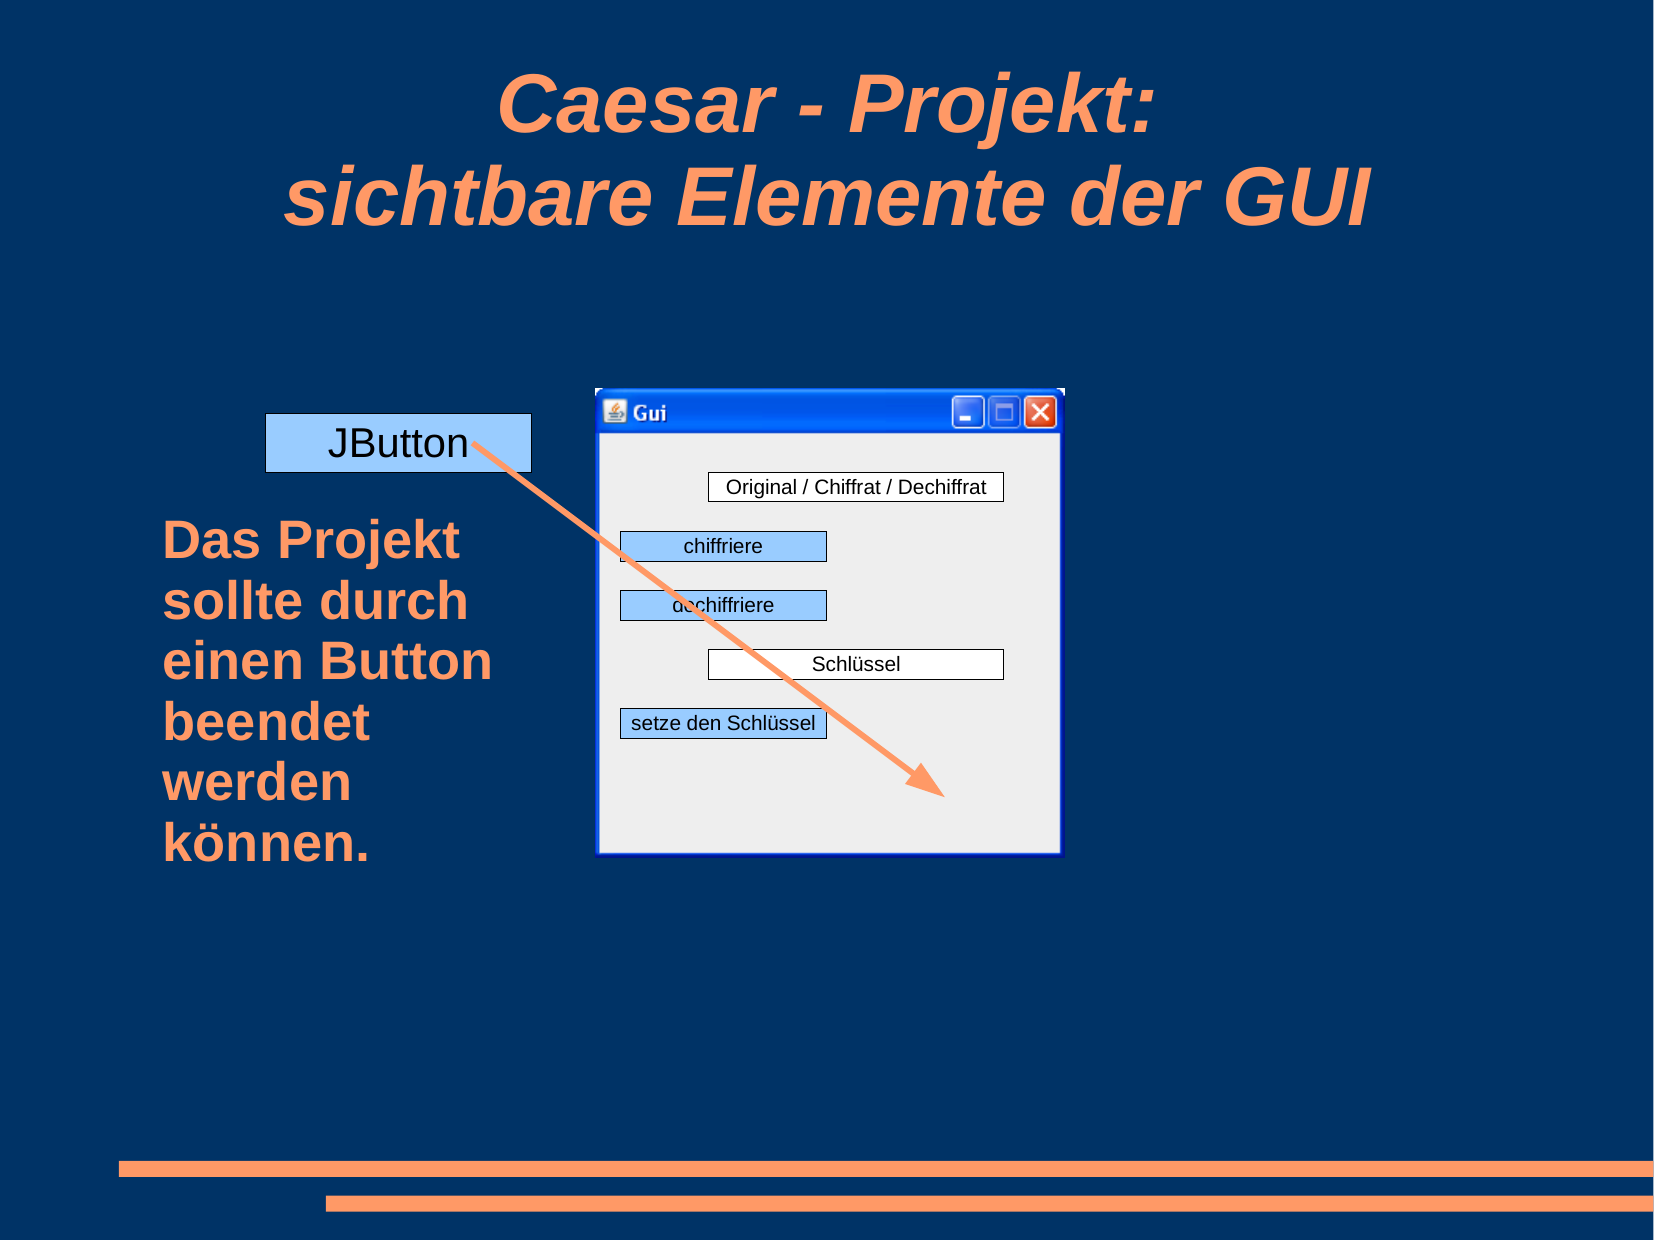

# Caesar - Projekt: sichtbare Elemente der GUI
JButton
Original / Chiffrat / Dechiffrat
Das Projekt sollte durch einen Button beendet werden können.
chiffriere
dechiffriere
Schlüssel
setze den Schlüssel